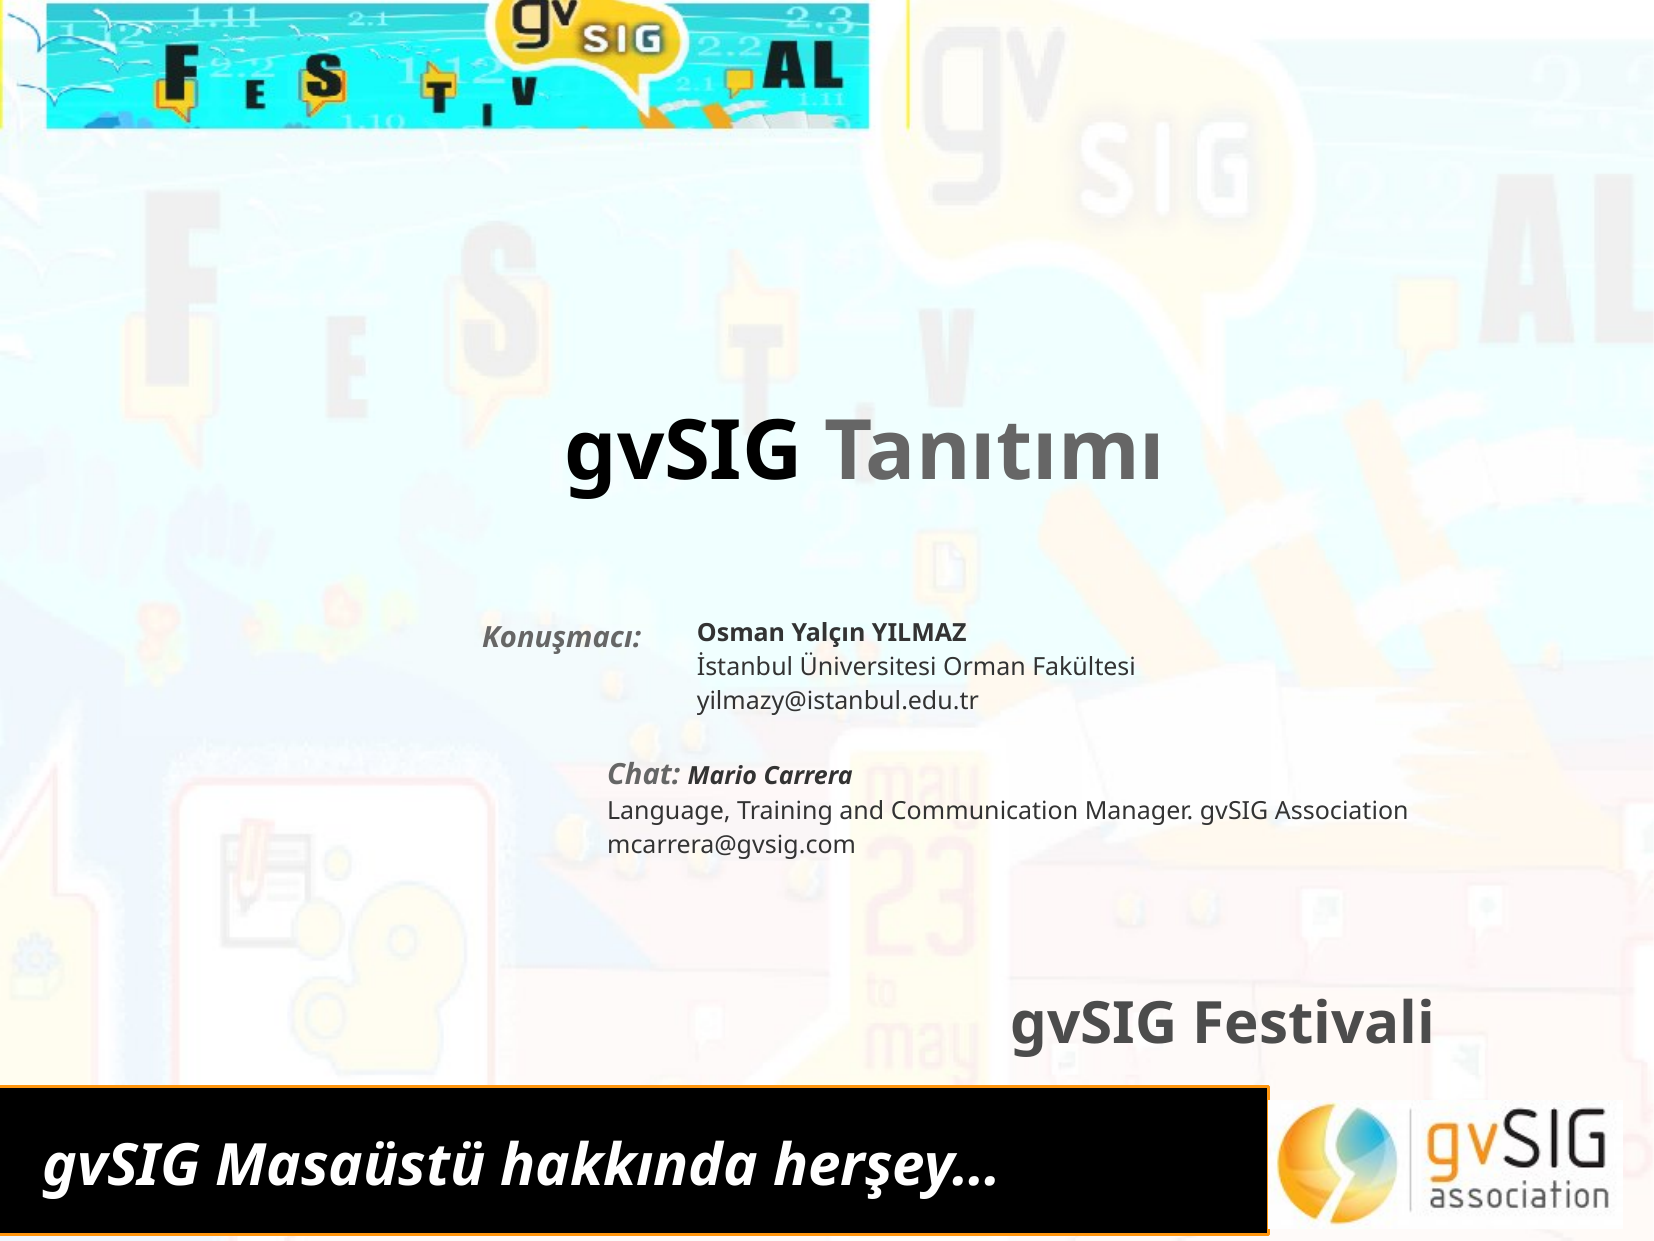

# gvSIG Tanıtımı
Osman Yalçın YILMAZ
İstanbul Üniversitesi Orman Fakültesi
yilmazy@istanbul.edu.tr
Konuşmacı:
Chat: Mario Carrera
Language, Training and Communication Manager. gvSIG Association
mcarrera@gvsig.com
gvSIG Festivali
gvSIG Masaüstü hakkında herşey...